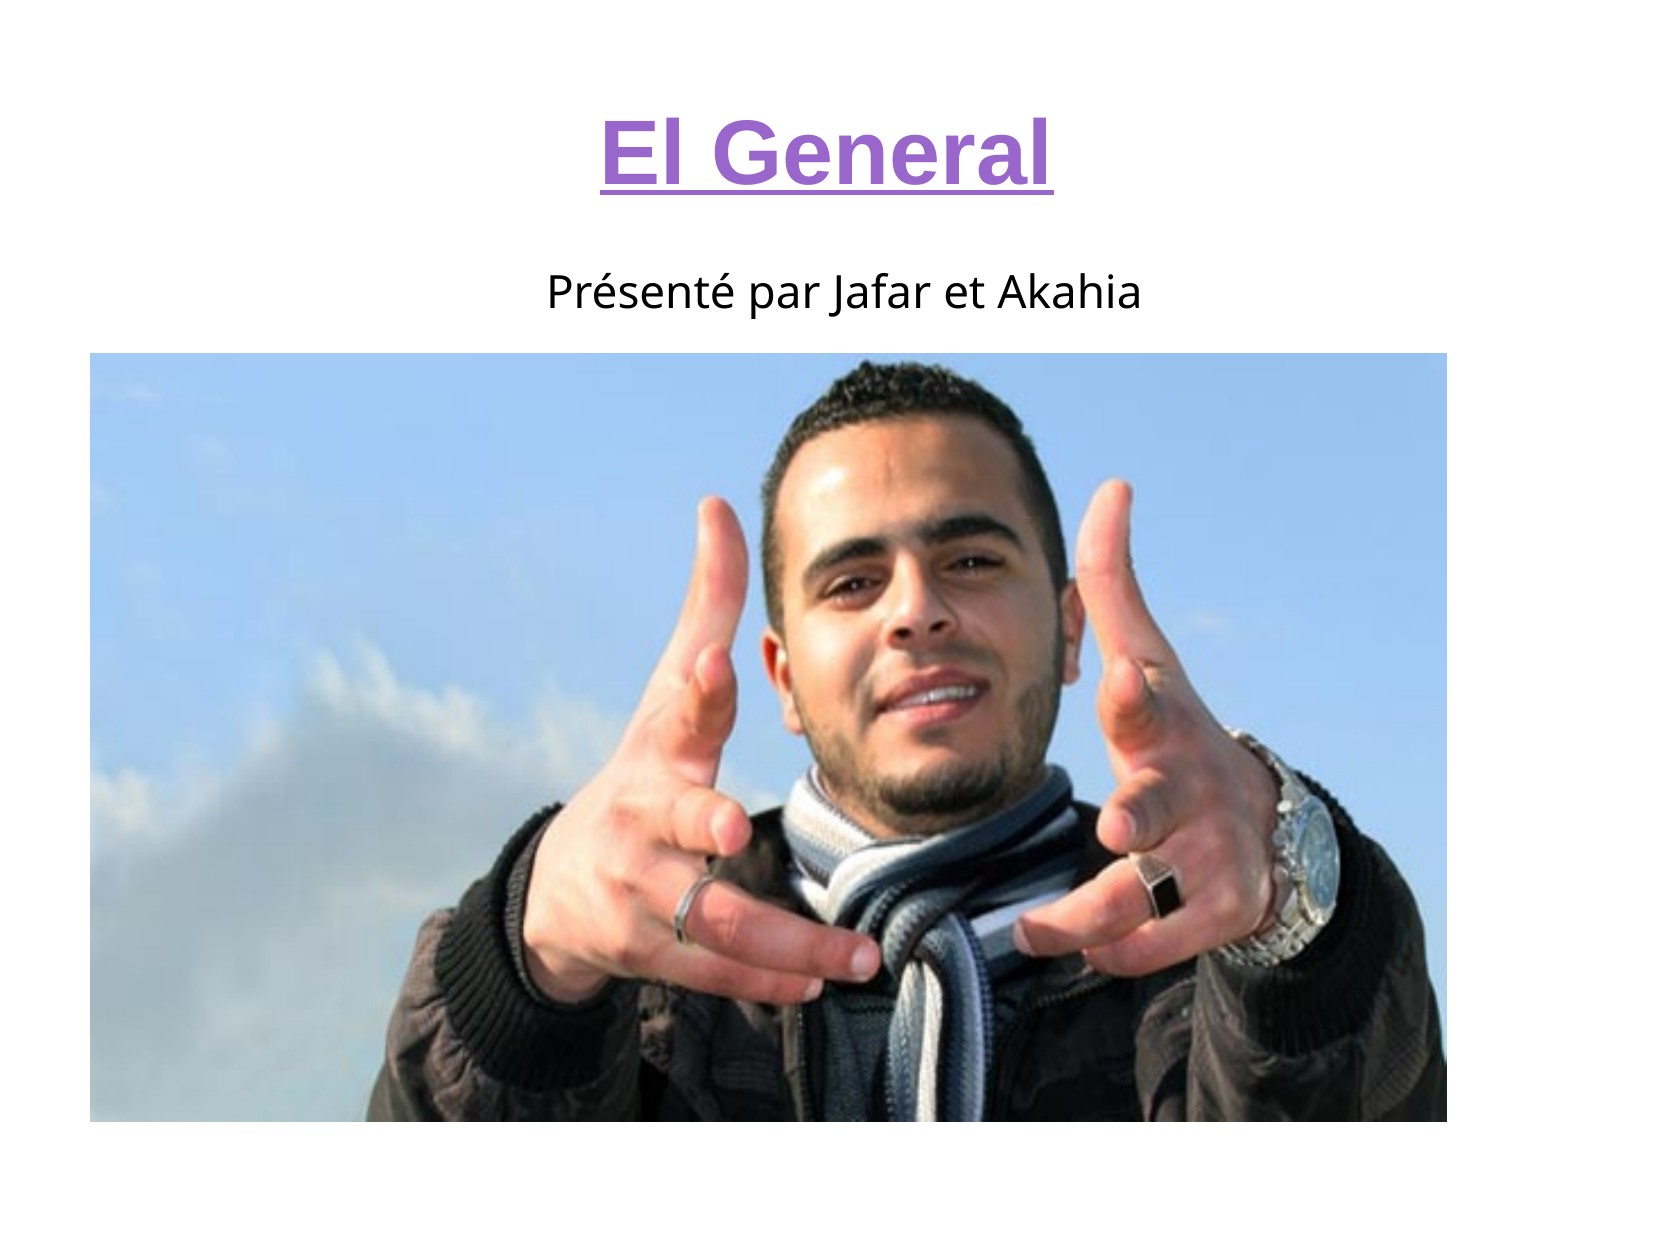

# El General
Présenté par Jafar et Akahia